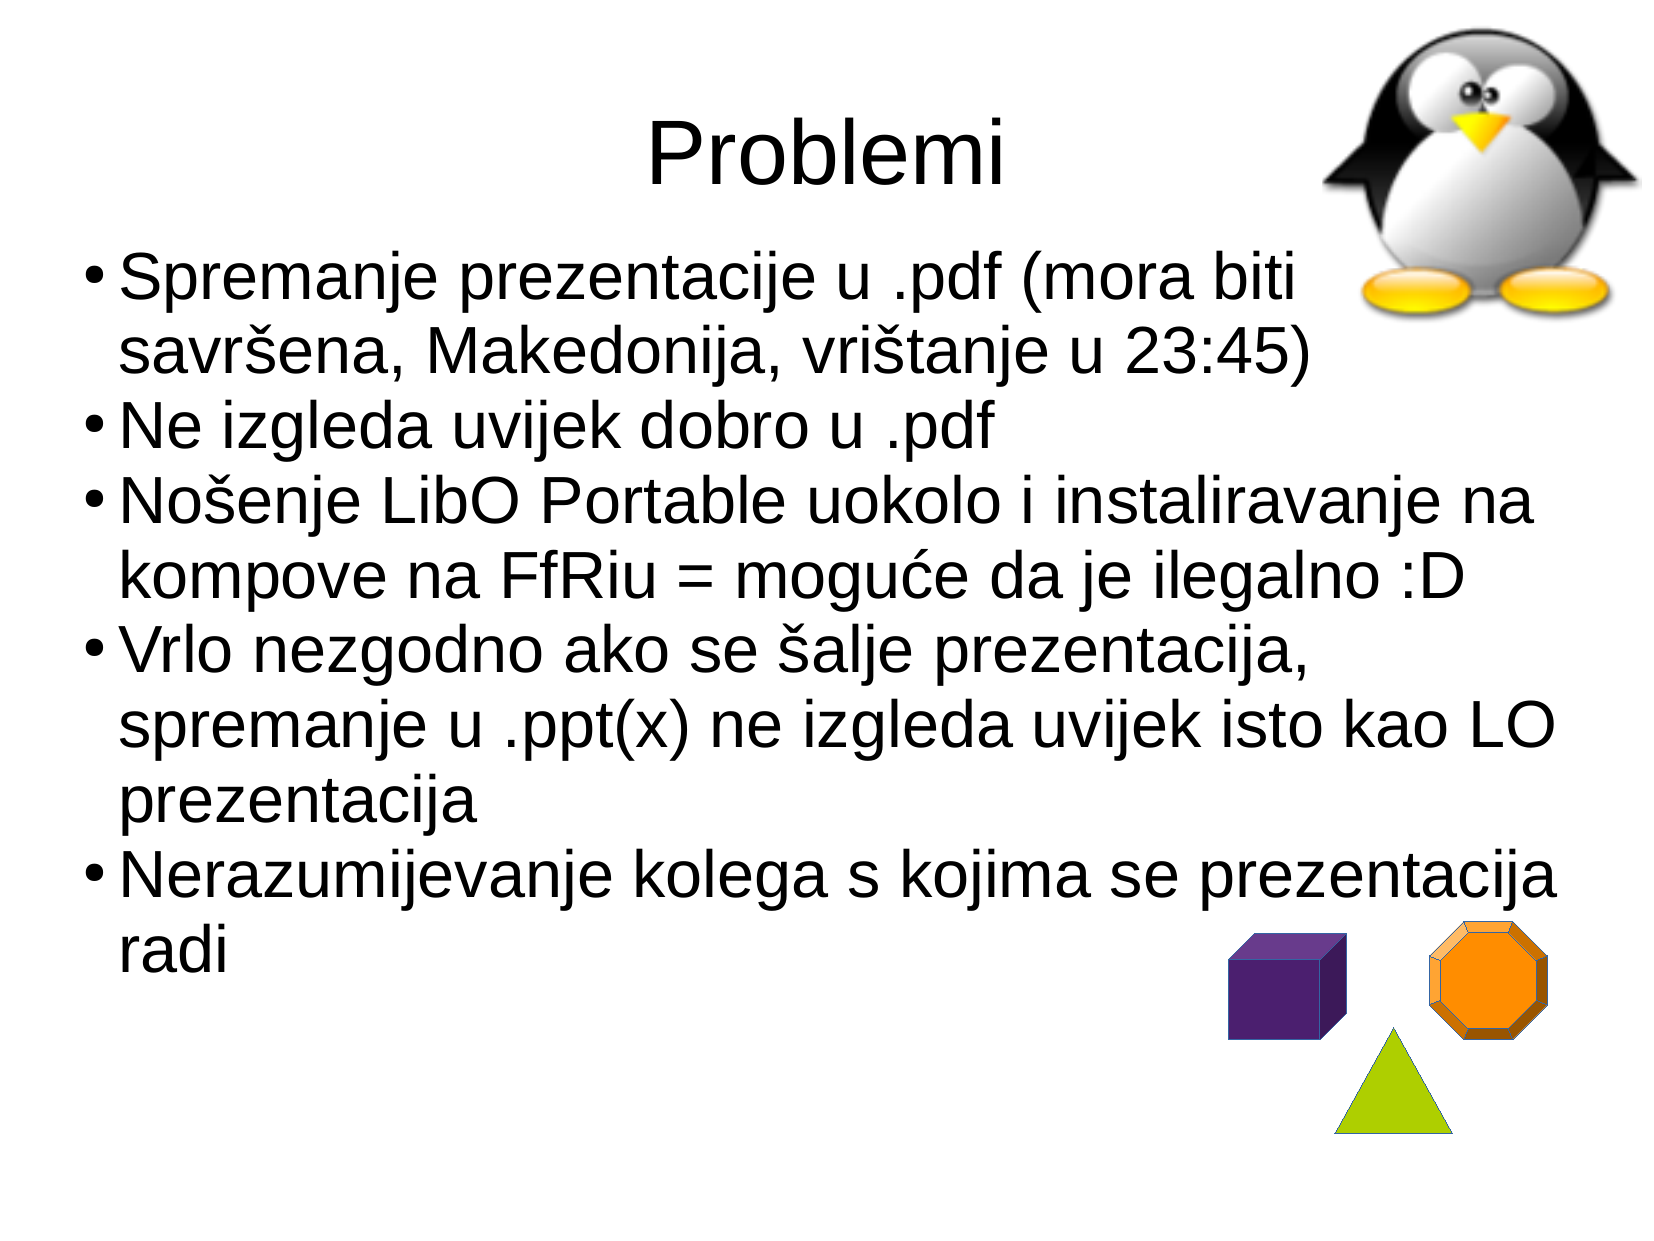

# Problemi
Spremanje prezentacije u .pdf (mora biti savršena, Makedonija, vrištanje u 23:45)
Ne izgleda uvijek dobro u .pdf
Nošenje LibO Portable uokolo i instaliravanje na kompove na FfRiu = moguće da je ilegalno :D
Vrlo nezgodno ako se šalje prezentacija, spremanje u .ppt(x) ne izgleda uvijek isto kao LO prezentacija
Nerazumijevanje kolega s kojima se prezentacija radi